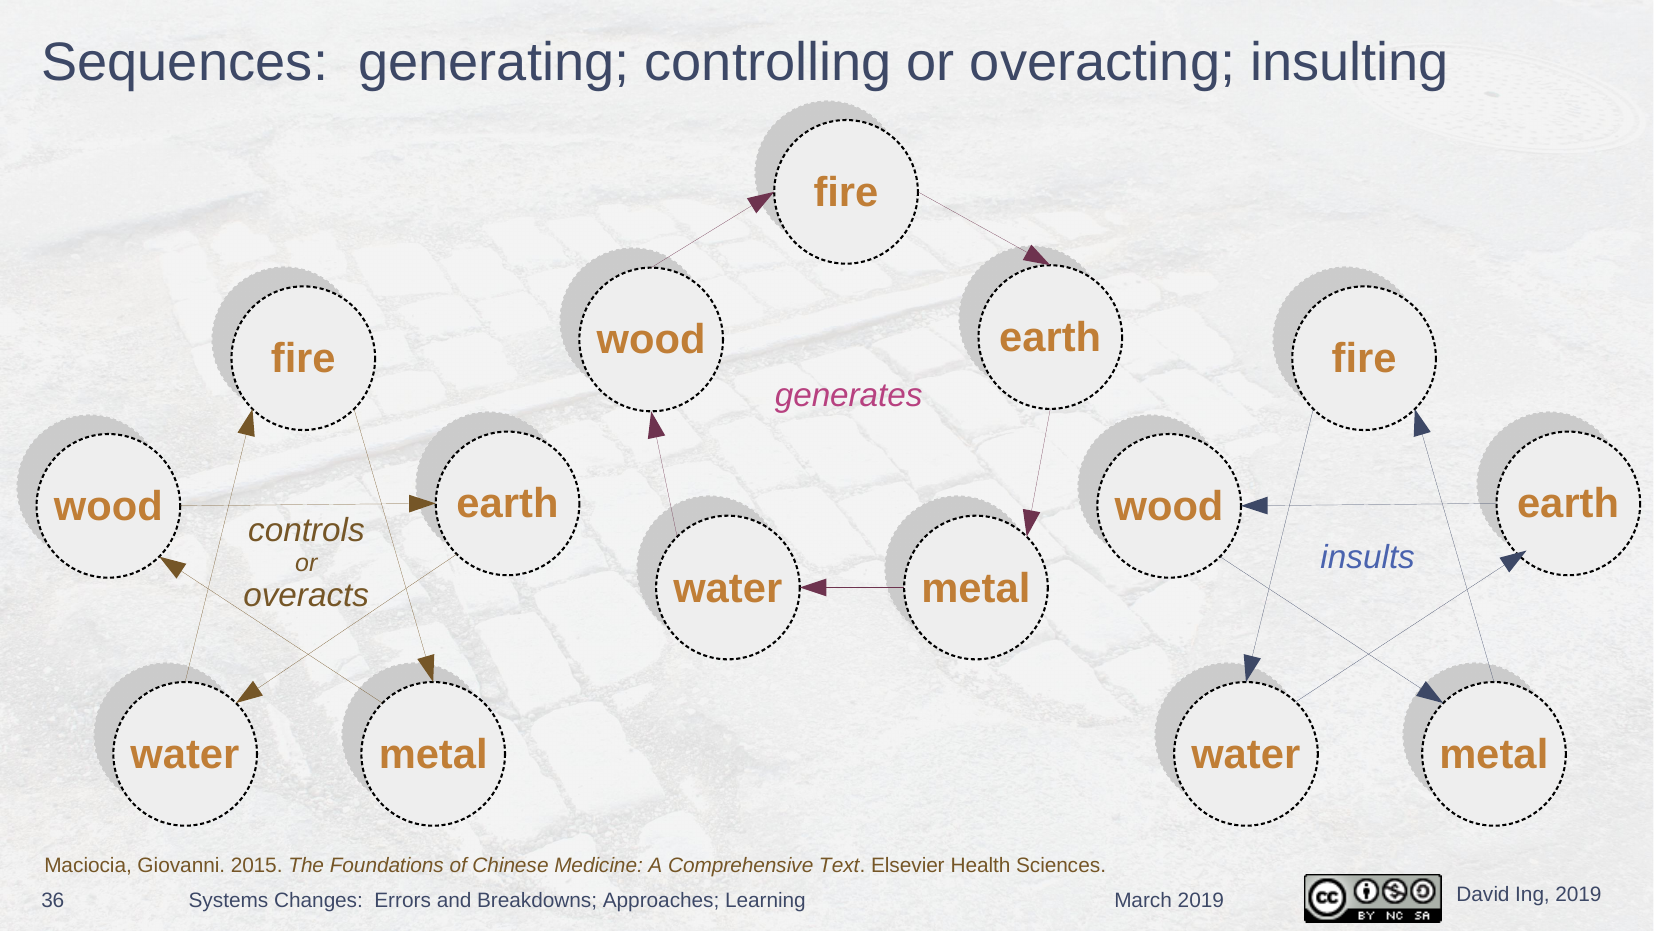

# Sequences: generating; controlling or overacting; insulting
fire
earth
wood
fire
fire
generates
earth
earth
wood
wood
controls or overacts
water
metal
insults
water
metal
water
metal
Maciocia, Giovanni. 2015. The Foundations of Chinese Medicine: A Comprehensive Text. Elsevier Health Sciences.
Systems Changes: Errors and Breakdowns; Approaches; Learning
March 2019